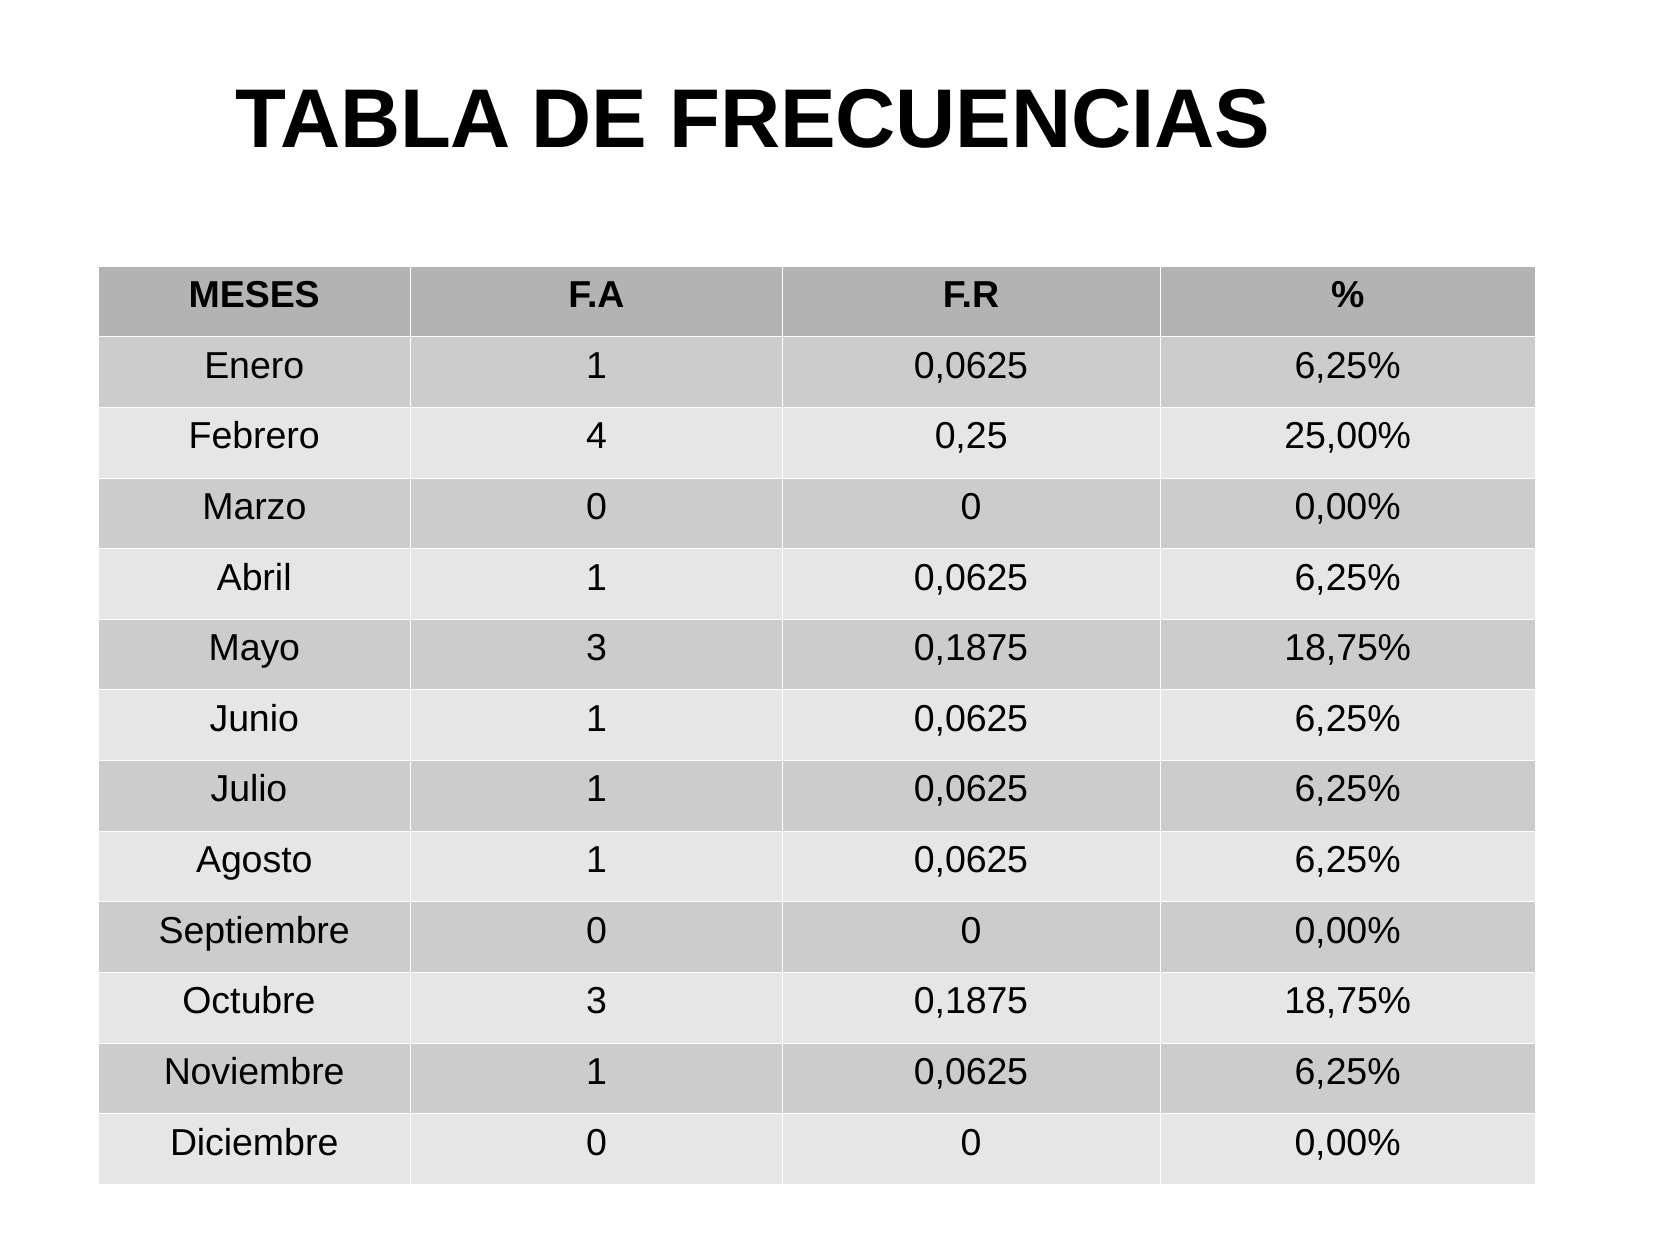

TABLA DE FRECUENCIAS
| MESES | F.A | F.R | % |
| --- | --- | --- | --- |
| Enero | 1 | 0,0625 | 6,25% |
| Febrero | 4 | 0,25 | 25,00% |
| Marzo | 0 | 0 | 0,00% |
| Abril | 1 | 0,0625 | 6,25% |
| Mayo | 3 | 0,1875 | 18,75% |
| Junio | 1 | 0,0625 | 6,25% |
| Julio | 1 | 0,0625 | 6,25% |
| Agosto | 1 | 0,0625 | 6,25% |
| Septiembre | 0 | 0 | 0,00% |
| Octubre | 3 | 0,1875 | 18,75% |
| Noviembre | 1 | 0,0625 | 6,25% |
| Diciembre | 0 | 0 | 0,00% |